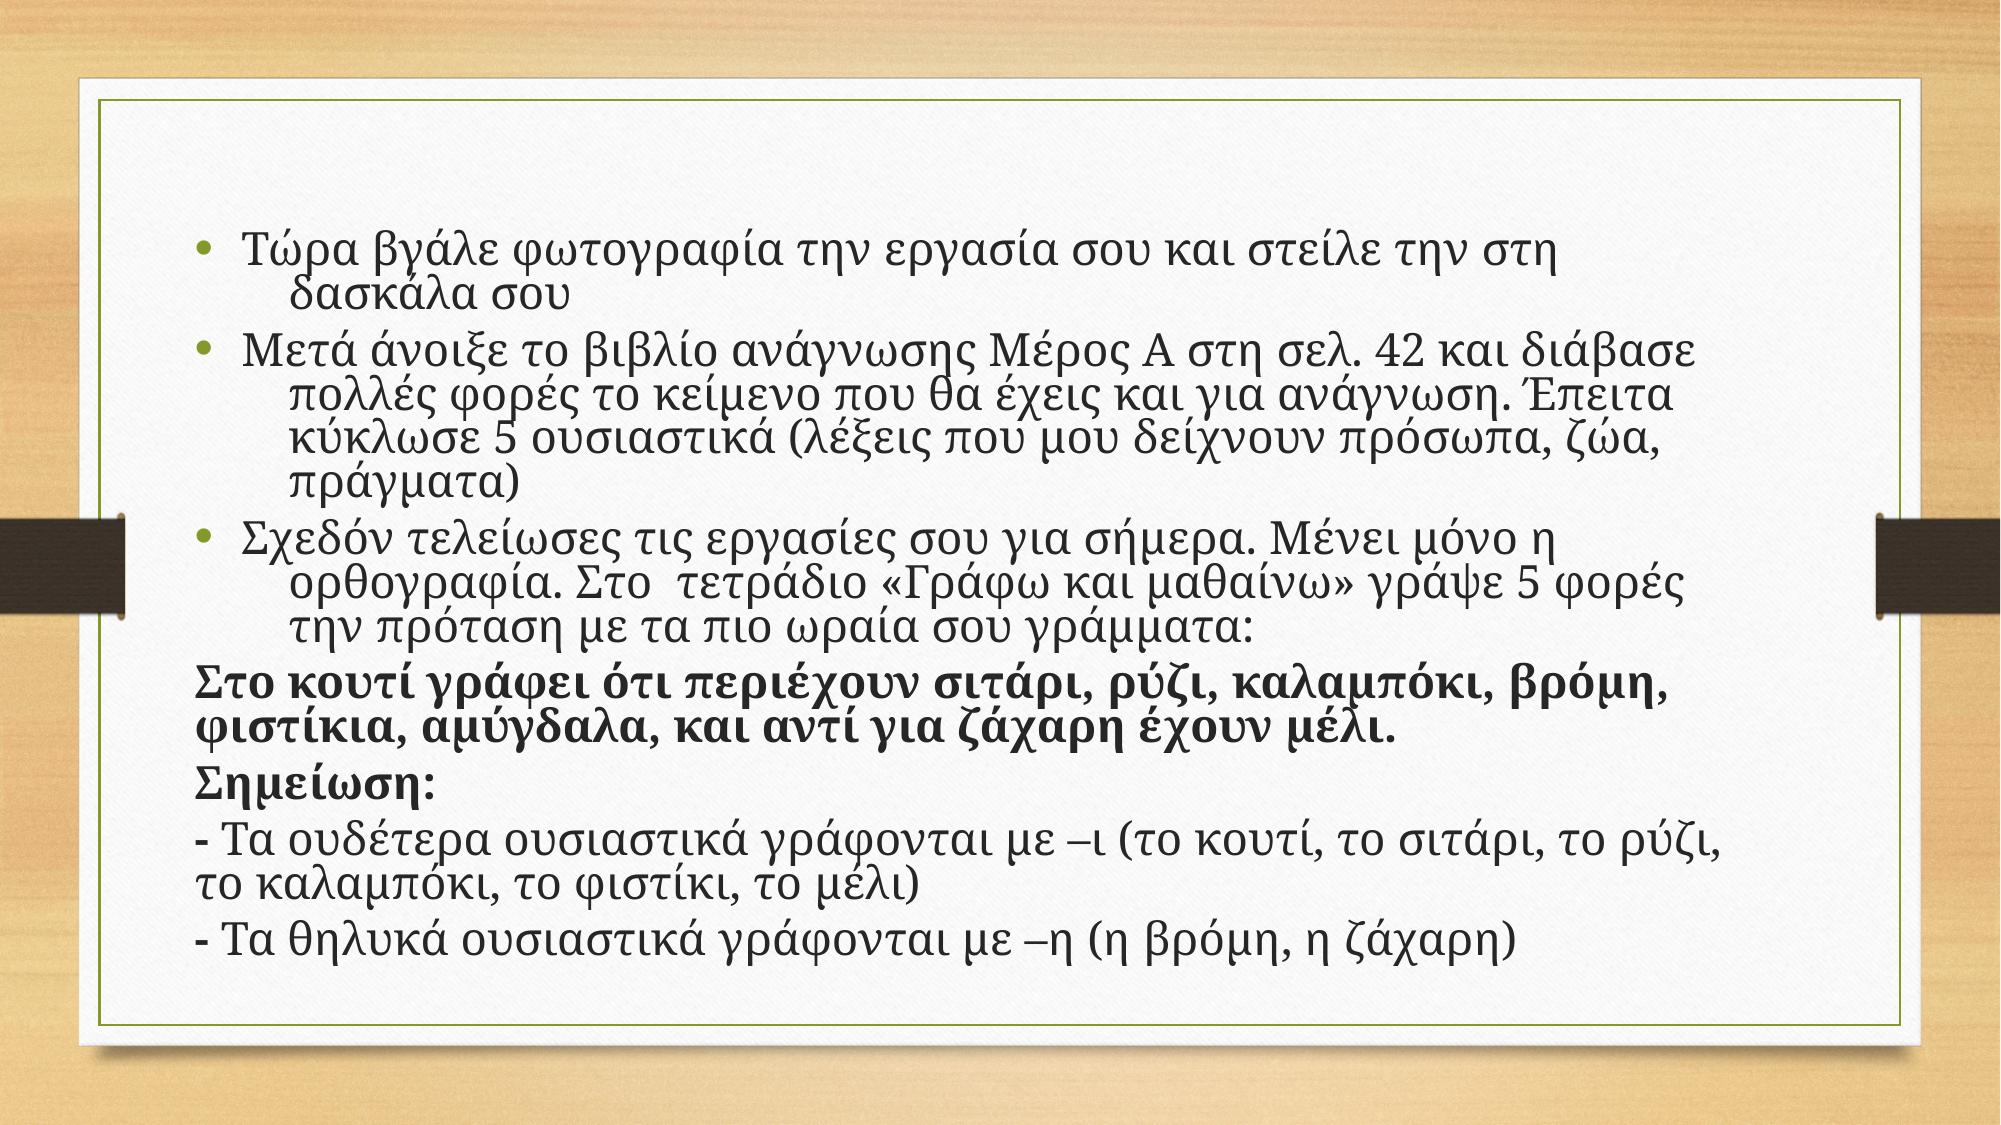

# Τώρα βγάλε φωτογραφία την εργασία σου και στείλε την στη δασκάλα σου
Μετά άνοιξε το βιβλίο ανάγνωσης Μέρος Α στη σελ. 42 και διάβασε πολλές φορές το κείμενο που θα έχεις και για ανάγνωση. Έπειτα κύκλωσε 5 ουσιαστικά (λέξεις που μου δείχνουν πρόσωπα, ζώα, πράγματα)
Σχεδόν τελείωσες τις εργασίες σου για σήμερα. Μένει μόνο η ορθογραφία. Στο τετράδιο «Γράφω και μαθαίνω» γράψε 5 φορές την πρόταση με τα πιο ωραία σου γράμματα:
Στο κουτί γράφει ότι περιέχουν σιτάρι, ρύζι, καλαμπόκι, βρόμη, φιστίκια, αμύγδαλα, και αντί για ζάχαρη έχουν μέλι.
Σημείωση:
- Τα ουδέτερα ουσιαστικά γράφονται με –ι (το κουτί, το σιτάρι, το ρύζι, το καλαμπόκι, το φιστίκι, το μέλι)
- Τα θηλυκά ουσιαστικά γράφονται με –η (η βρόμη, η ζάχαρη)